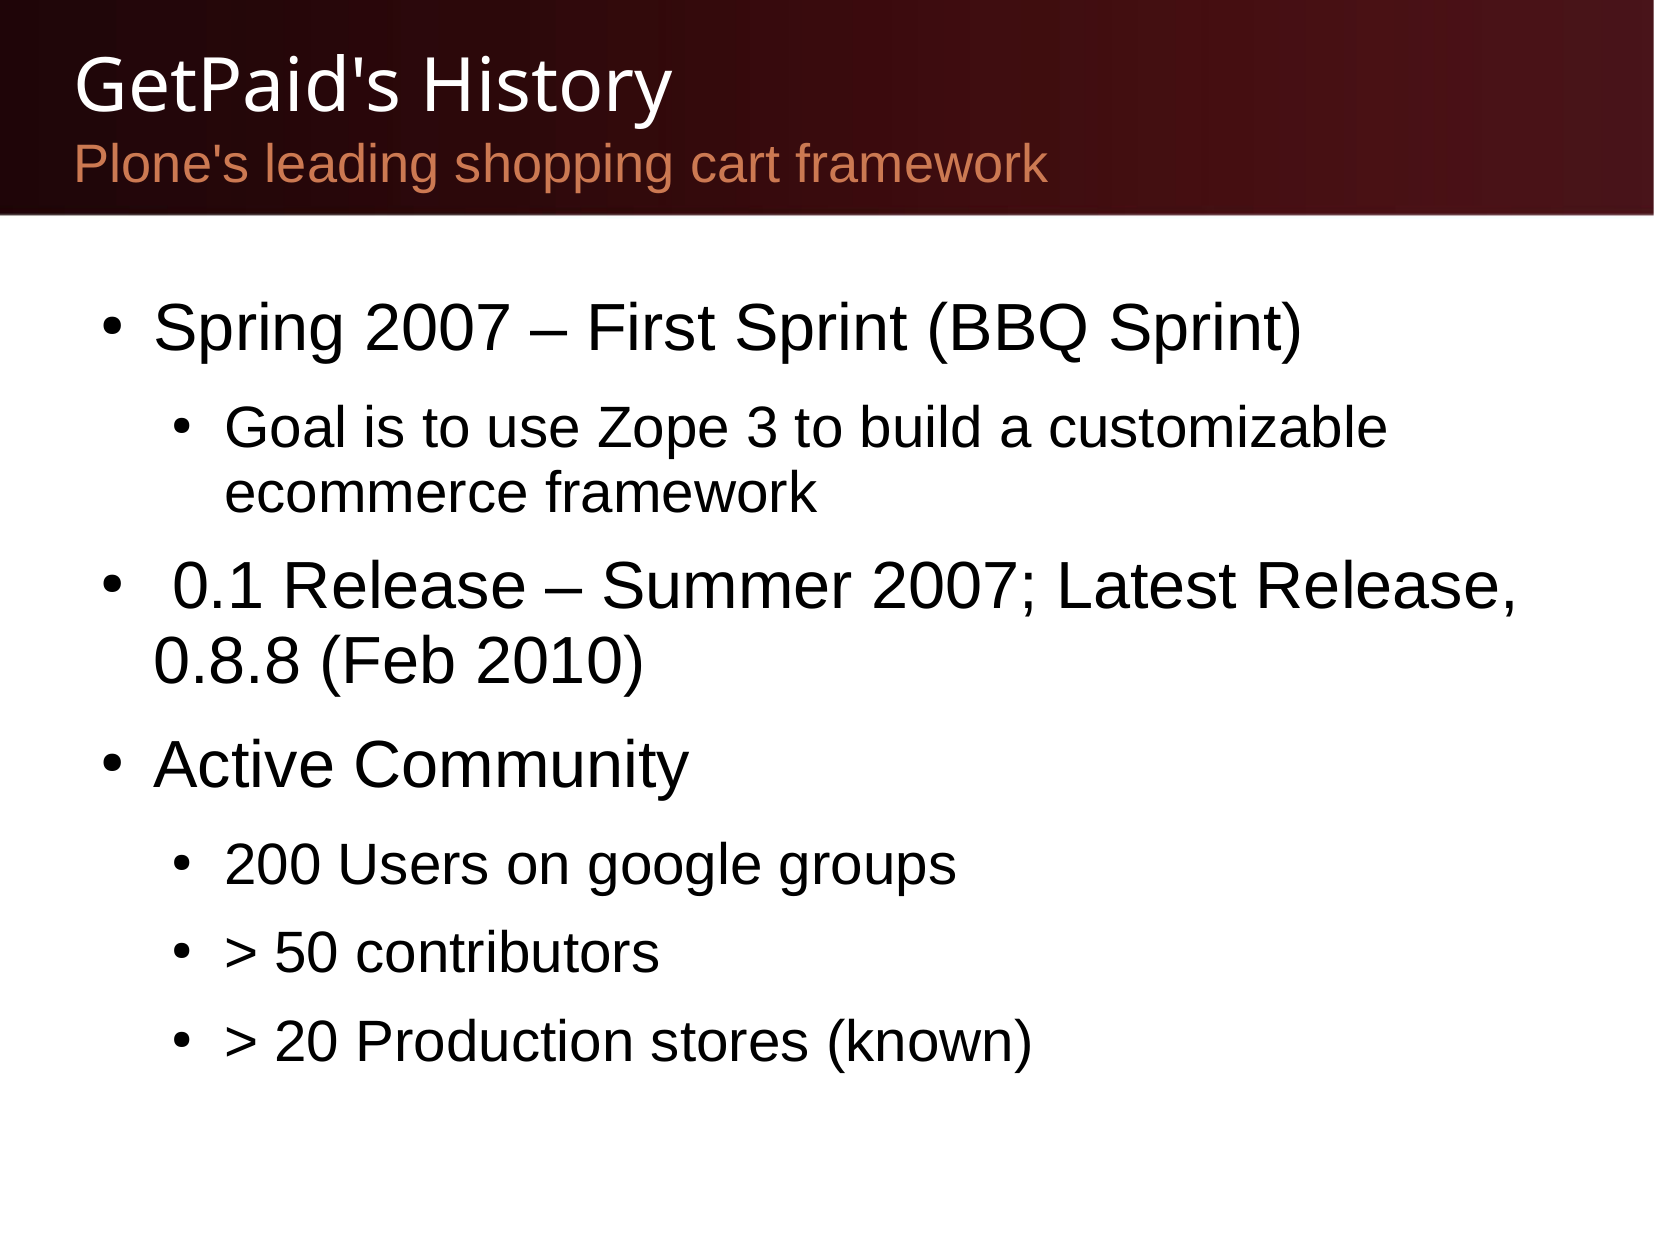

GetPaid's History
Plone's leading shopping cart framework
# Spring 2007 – First Sprint (BBQ Sprint)
Goal is to use Zope 3 to build a customizable ecommerce framework
 0.1 Release – Summer 2007; Latest Release, 0.8.8 (Feb 2010)
Active Community
200 Users on google groups
> 50 contributors
> 20 Production stores (known)